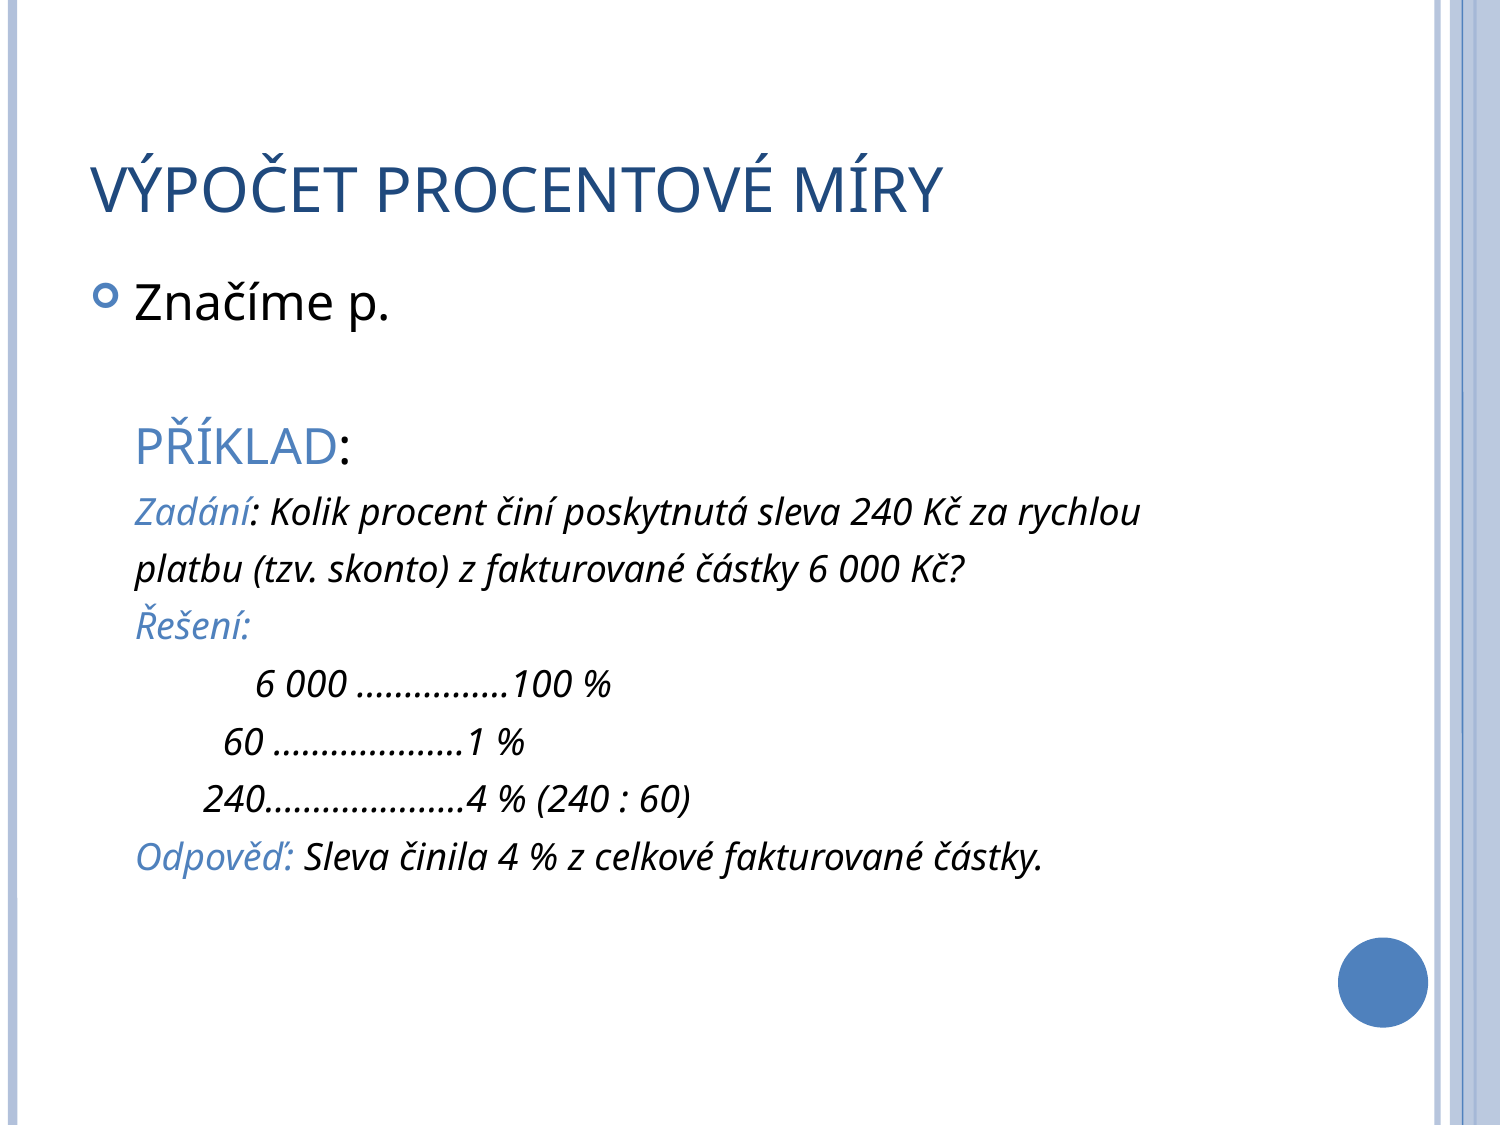

# Výpočet procentové míry
Značíme p.
PŘÍKLAD:
Zadání: Kolik procent činí poskytnutá sleva 240 Kč za rychlou
platbu (tzv. skonto) z fakturované částky 6 000 Kč?
Řešení:
	6 000 …………….100 %
 60 ………………..1 %
 240………………...4 % (240 : 60)
Odpověď: Sleva činila 4 % z celkové fakturované částky.